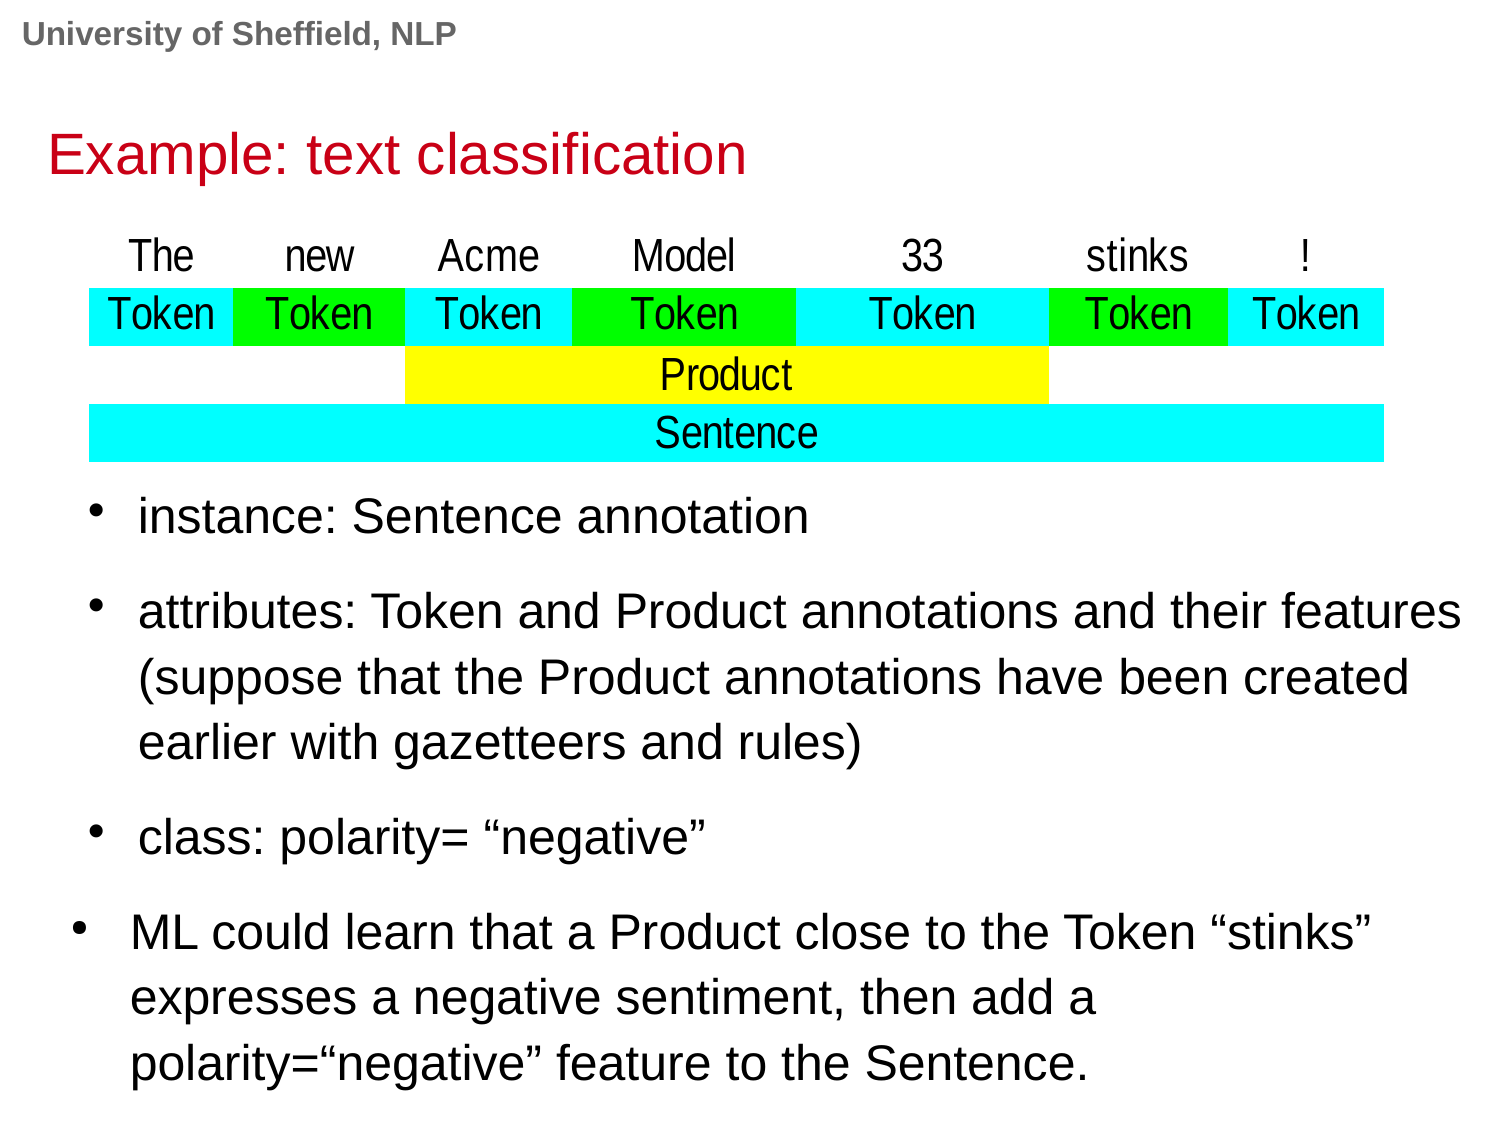

# Example: text classification
instance: Sentence annotation
attributes: Token and Product annotations and their features (suppose that the Product annotations have been created earlier with gazetteers and rules)
class: polarity= “negative”
ML could learn that a Product close to the Token “stinks” expresses a negative sentiment, then add a polarity=“negative” feature to the Sentence.